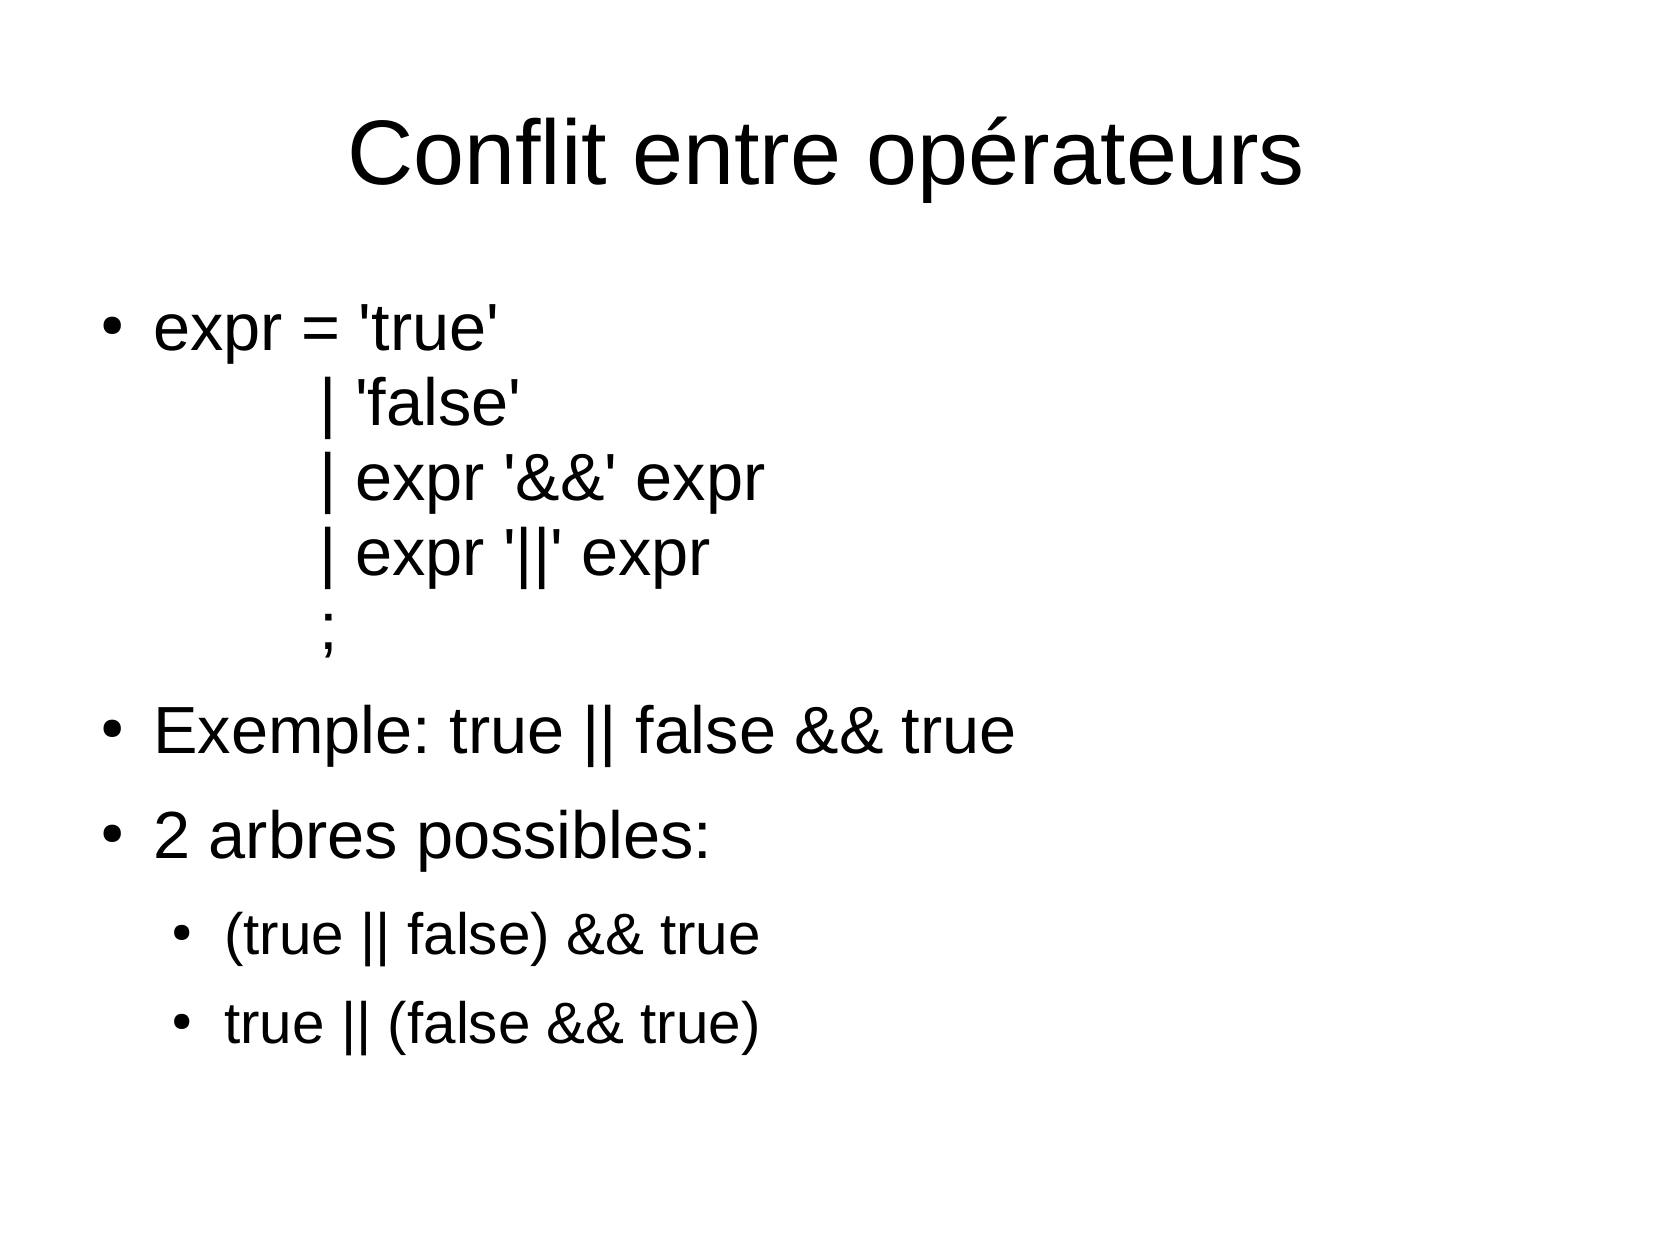

# Conflit entre opérateurs
expr = 'true'
 | 'false'
 | expr '&&' expr
 | expr '||' expr
 ;
Exemple: true || false && true
2 arbres possibles:
(true || false) && true
true || (false && true)